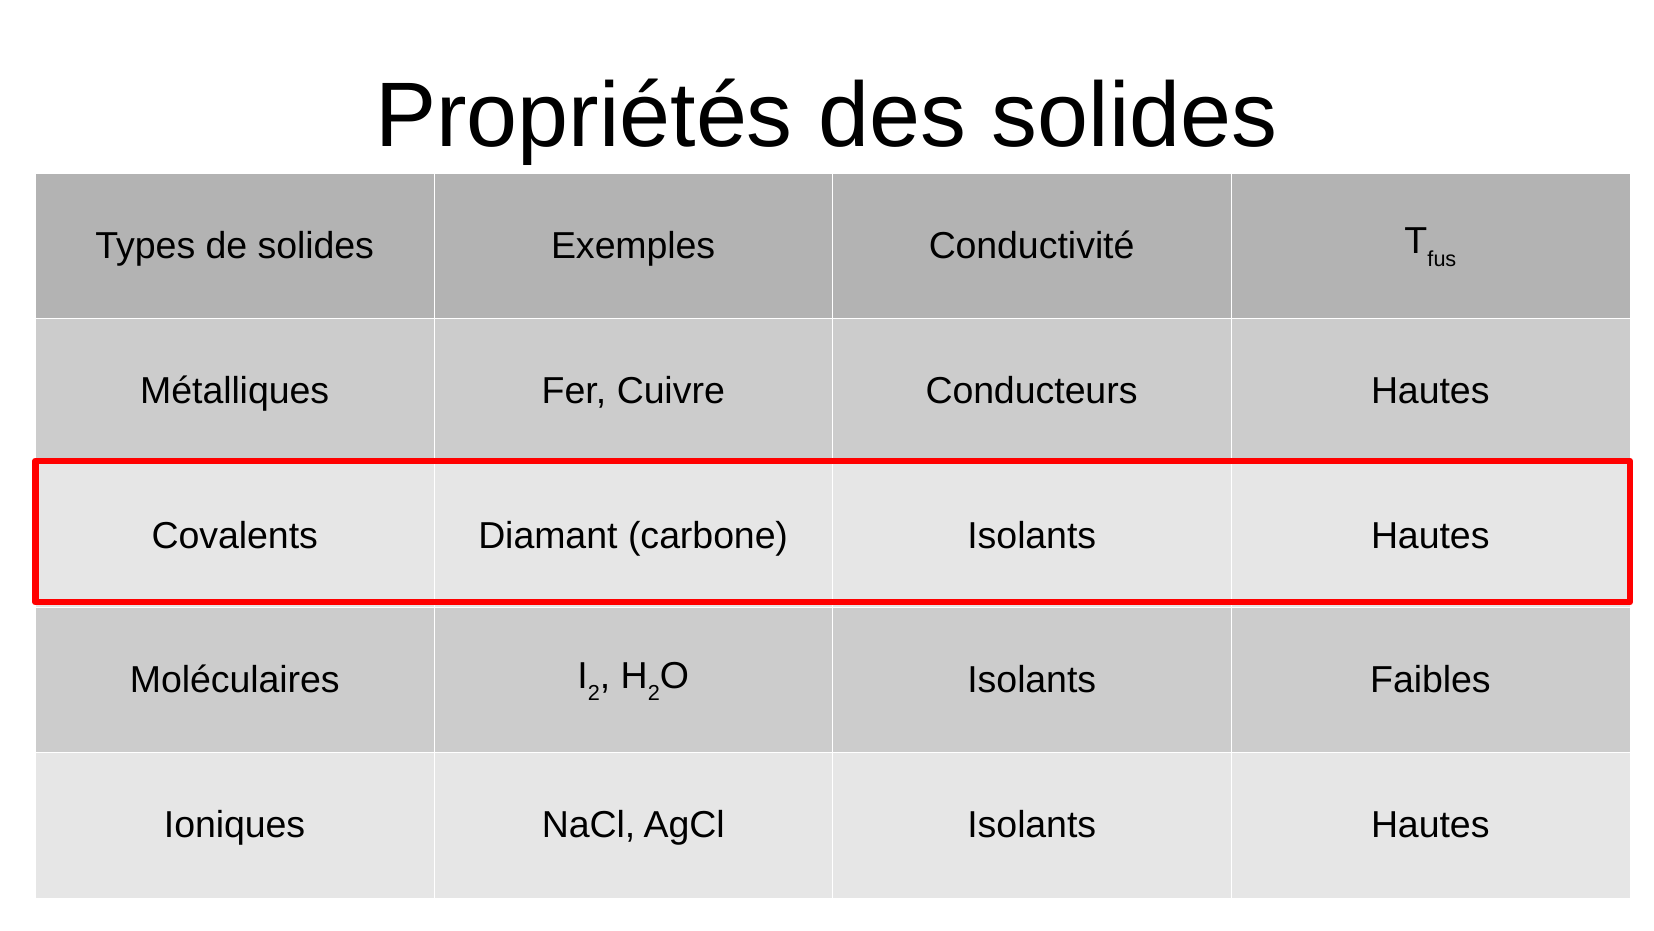

# Propriétés des solides
| Types de solides | Exemples | Conductivité | Tfus |
| --- | --- | --- | --- |
| Métalliques | Fer, Cuivre | Conducteurs | Hautes |
| Covalents | Diamant (carbone) | Isolants | Hautes |
| Moléculaires | I2, H2O | Isolants | Faibles |
| Ioniques | NaCl, AgCl | Isolants | Hautes |